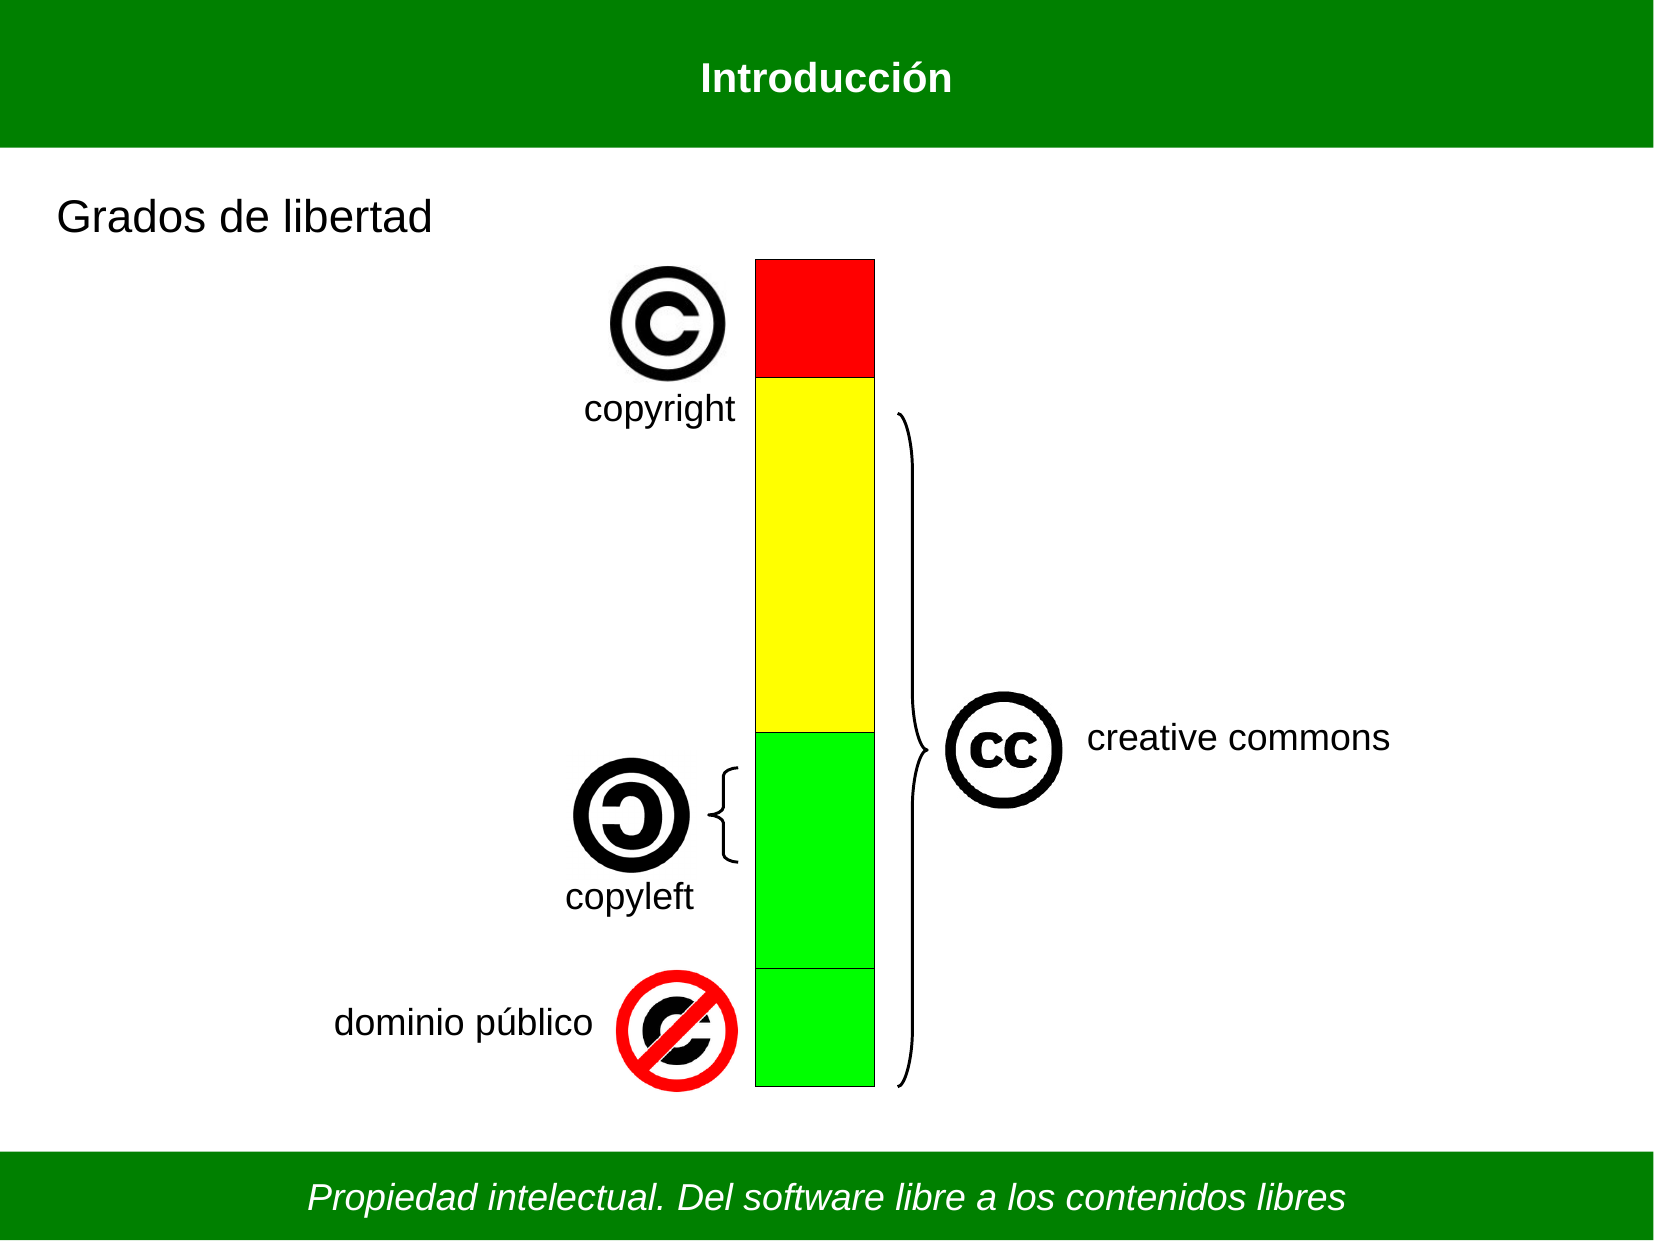

Introducción
Grados de libertad
copyright
creative commons
copyleft
dominio público
Propiedad intelectual. Del software libre a los contenidos libres